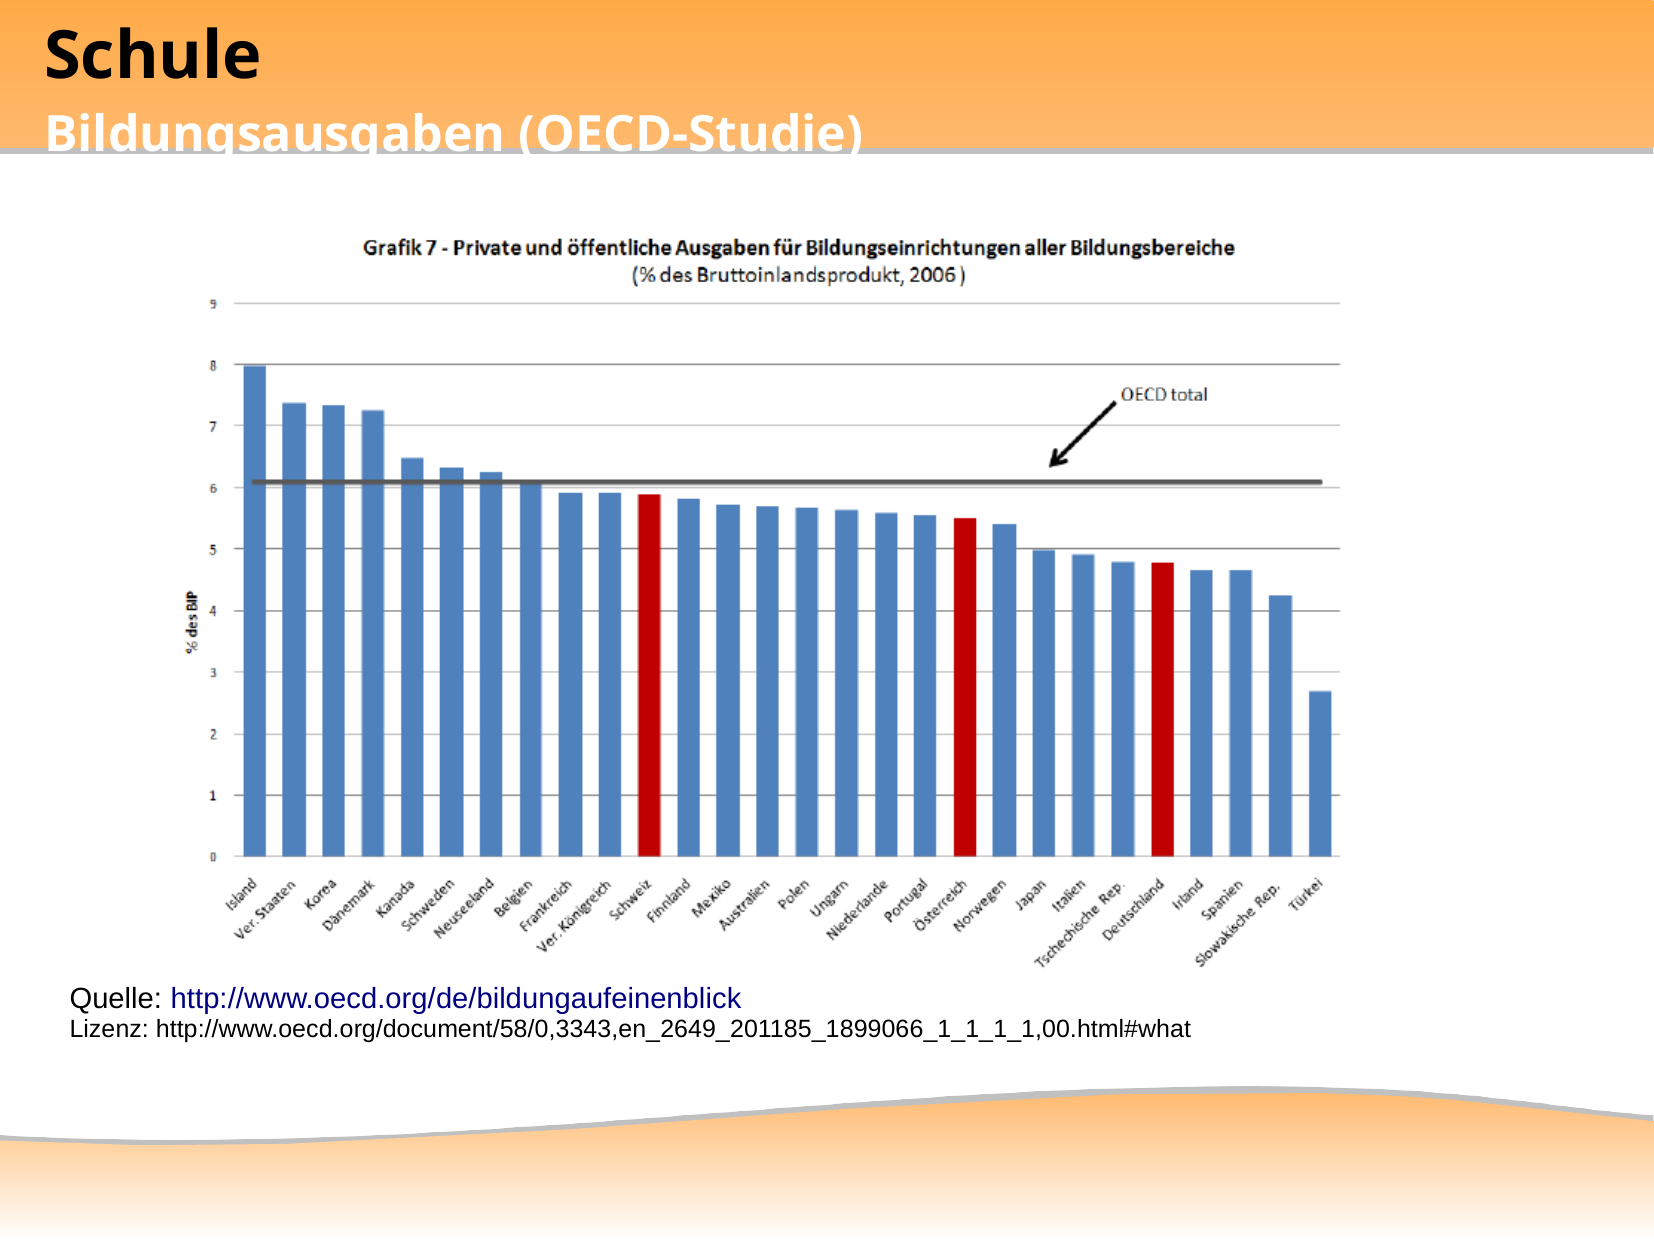

Schule
Bildungsausgaben (OECD-Studie)
Quelle: http://www.oecd.org/de/bildungaufeinenblick
Lizenz: http://www.oecd.org/document/58/0,3343,en_2649_201185_1899066_1_1_1_1,00.html#what